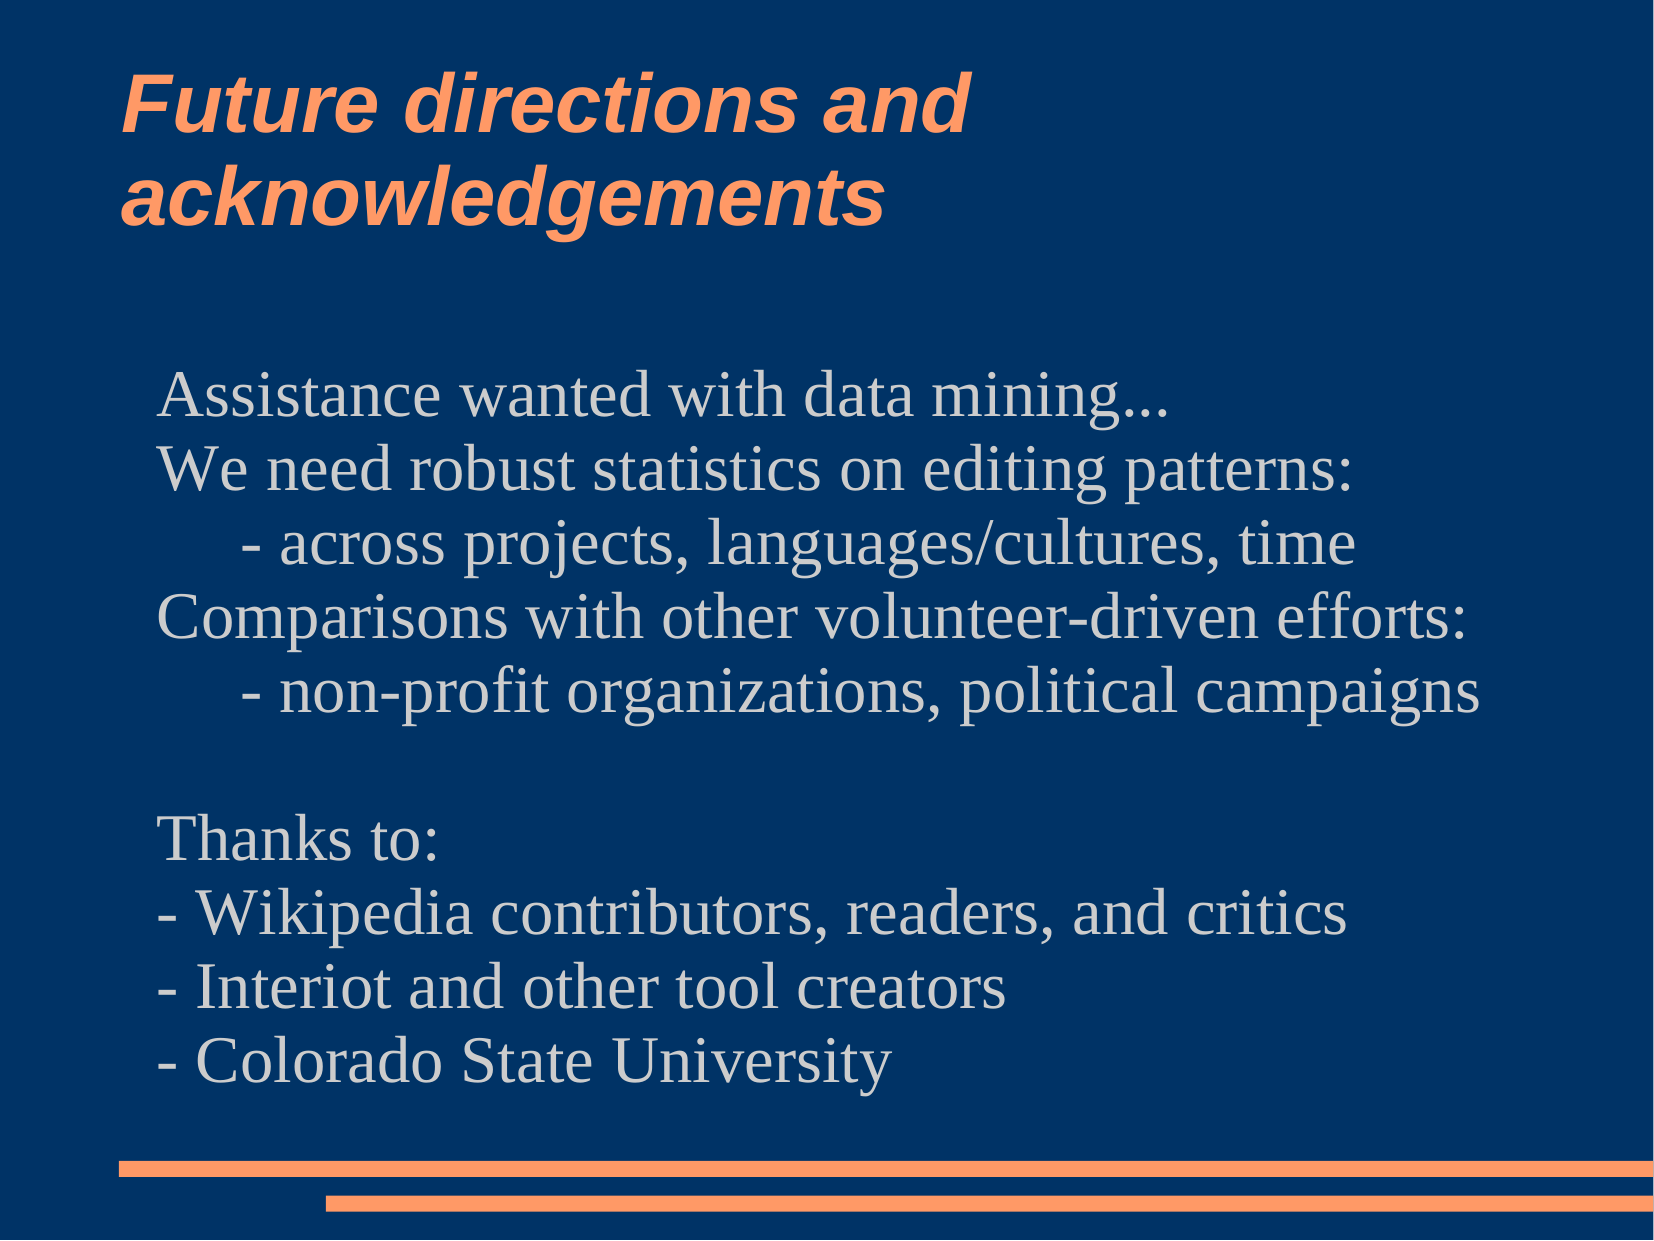

# Future directions and acknowledgements
Assistance wanted with data mining...
We need robust statistics on editing patterns:
 - across projects, languages/cultures, time
Comparisons with other volunteer-driven efforts:
 - non-profit organizations, political campaigns
Thanks to:
- Wikipedia contributors, readers, and critics
- Interiot and other tool creators
- Colorado State University